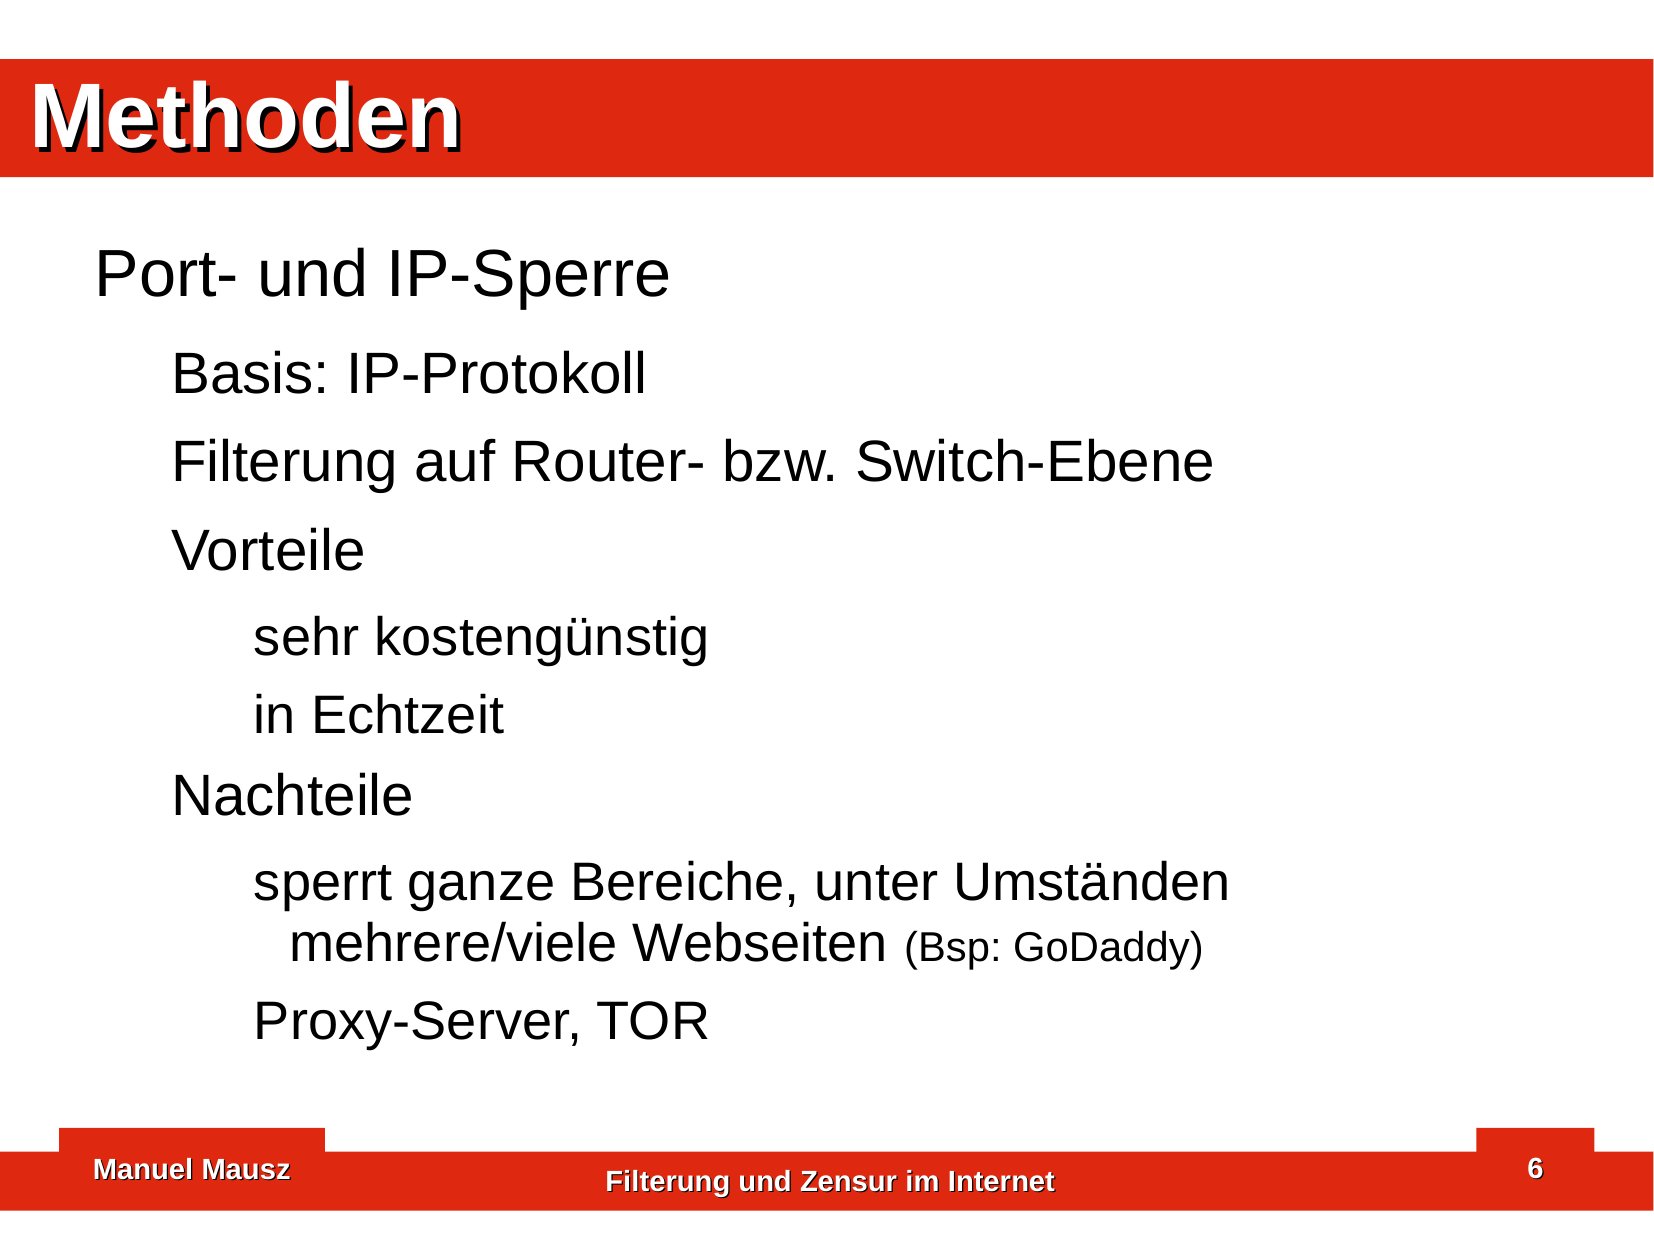

# Methoden
Port- und IP-Sperre
Basis: IP-Protokoll
Filterung auf Router- bzw. Switch-Ebene
Vorteile
sehr kostengünstig
in Echtzeit
Nachteile
sperrt ganze Bereiche, unter Umständen mehrere/viele Webseiten (Bsp: GoDaddy)
Proxy-Server, TOR
6